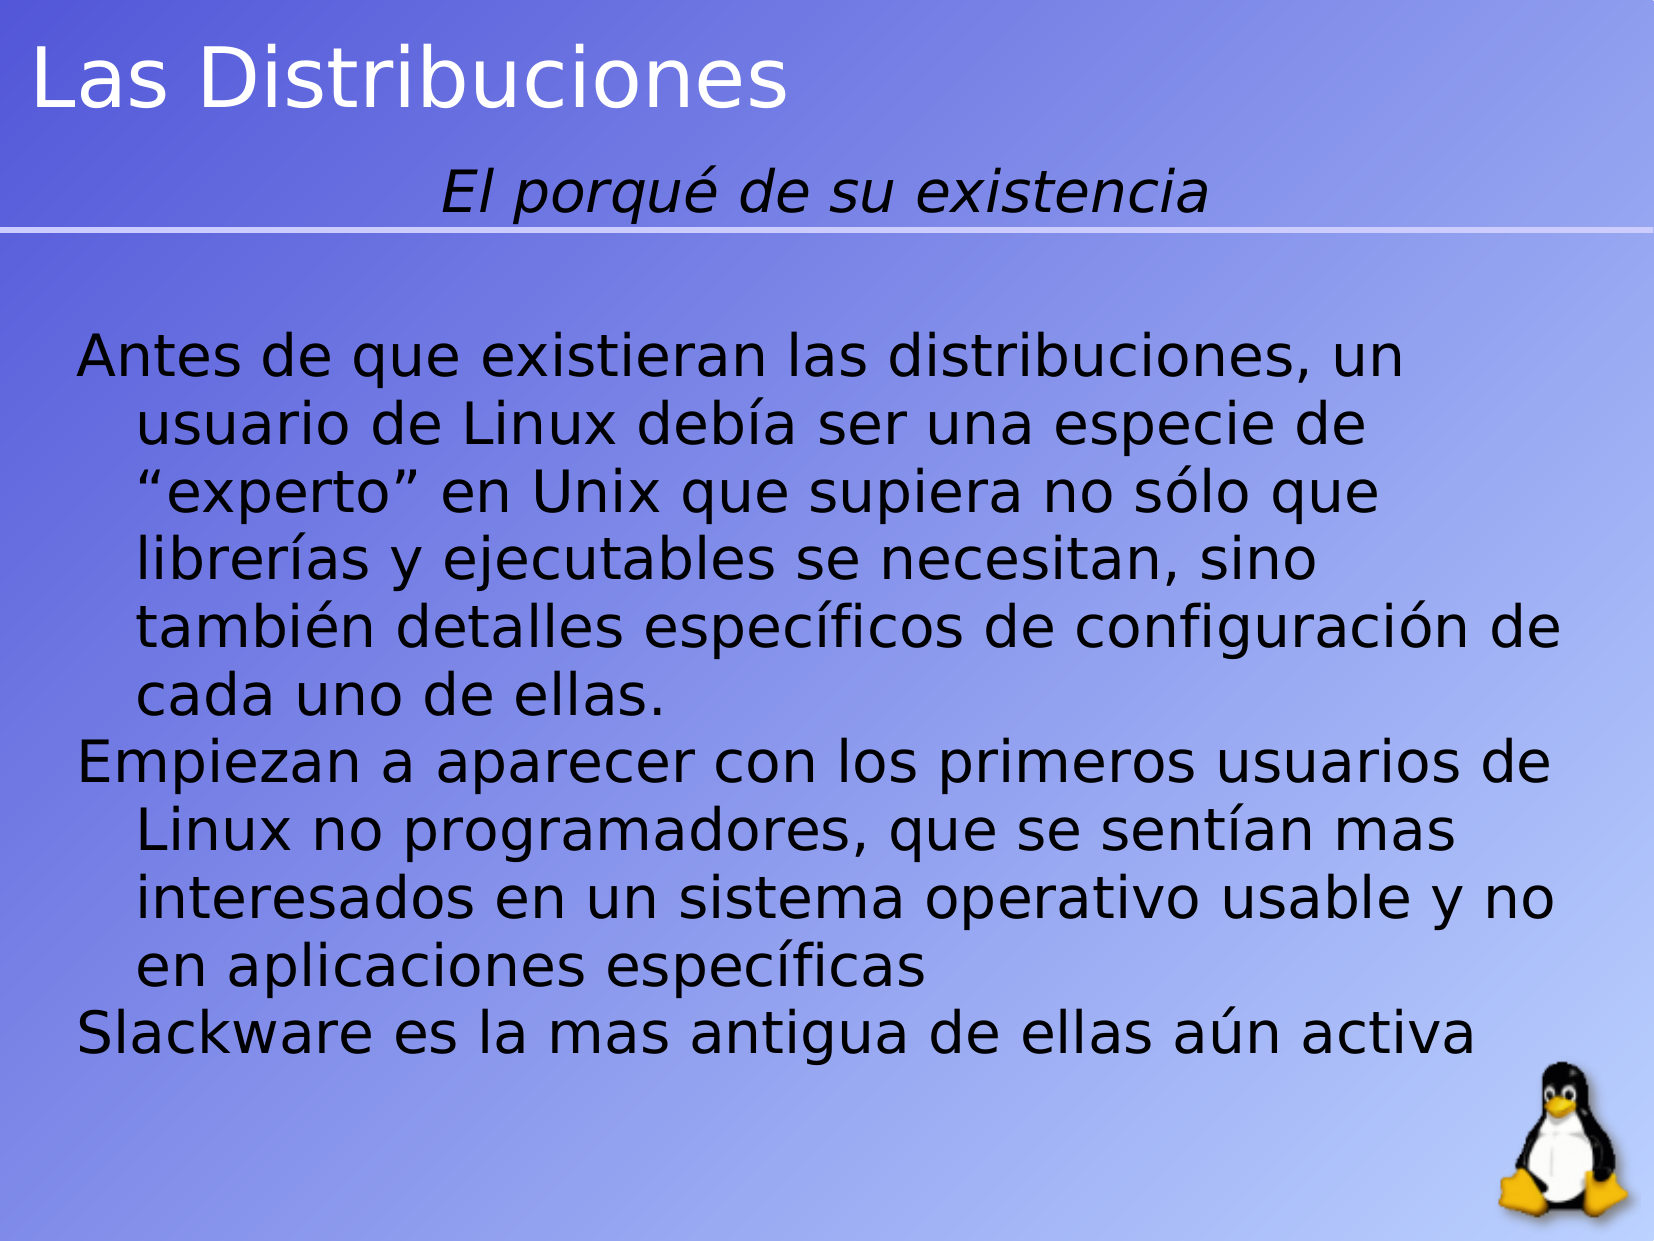

# Las Distribuciones
El porqué de su existencia
Antes de que existieran las distribuciones, un usuario de Linux debía ser una especie de “experto” en Unix que supiera no sólo que librerías y ejecutables se necesitan, sino también detalles específicos de configuración de cada uno de ellas.
Empiezan a aparecer con los primeros usuarios de Linux no programadores, que se sentían mas interesados en un sistema operativo usable y no en aplicaciones específicas
Slackware es la mas antigua de ellas aún activa